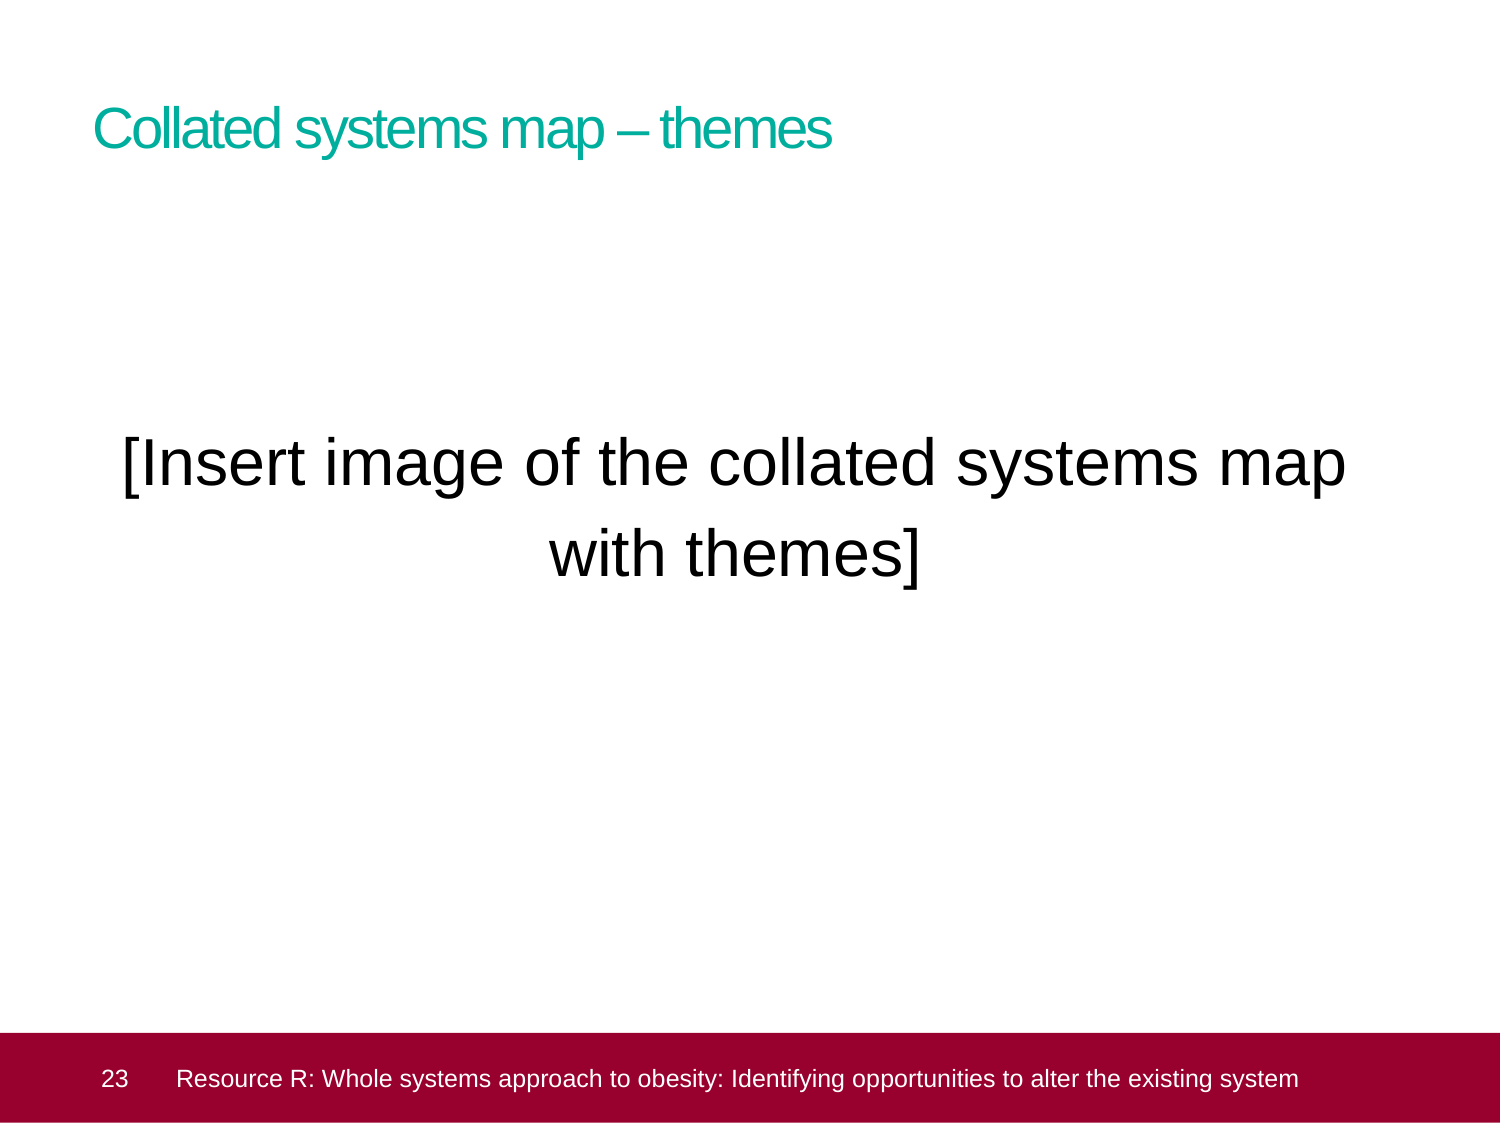

Collated systems map – themes
# [Insert image of the collated systems map with themes]
 22
Resource R: Whole systems approach to obesity: Identifying opportunities to alter the existing system